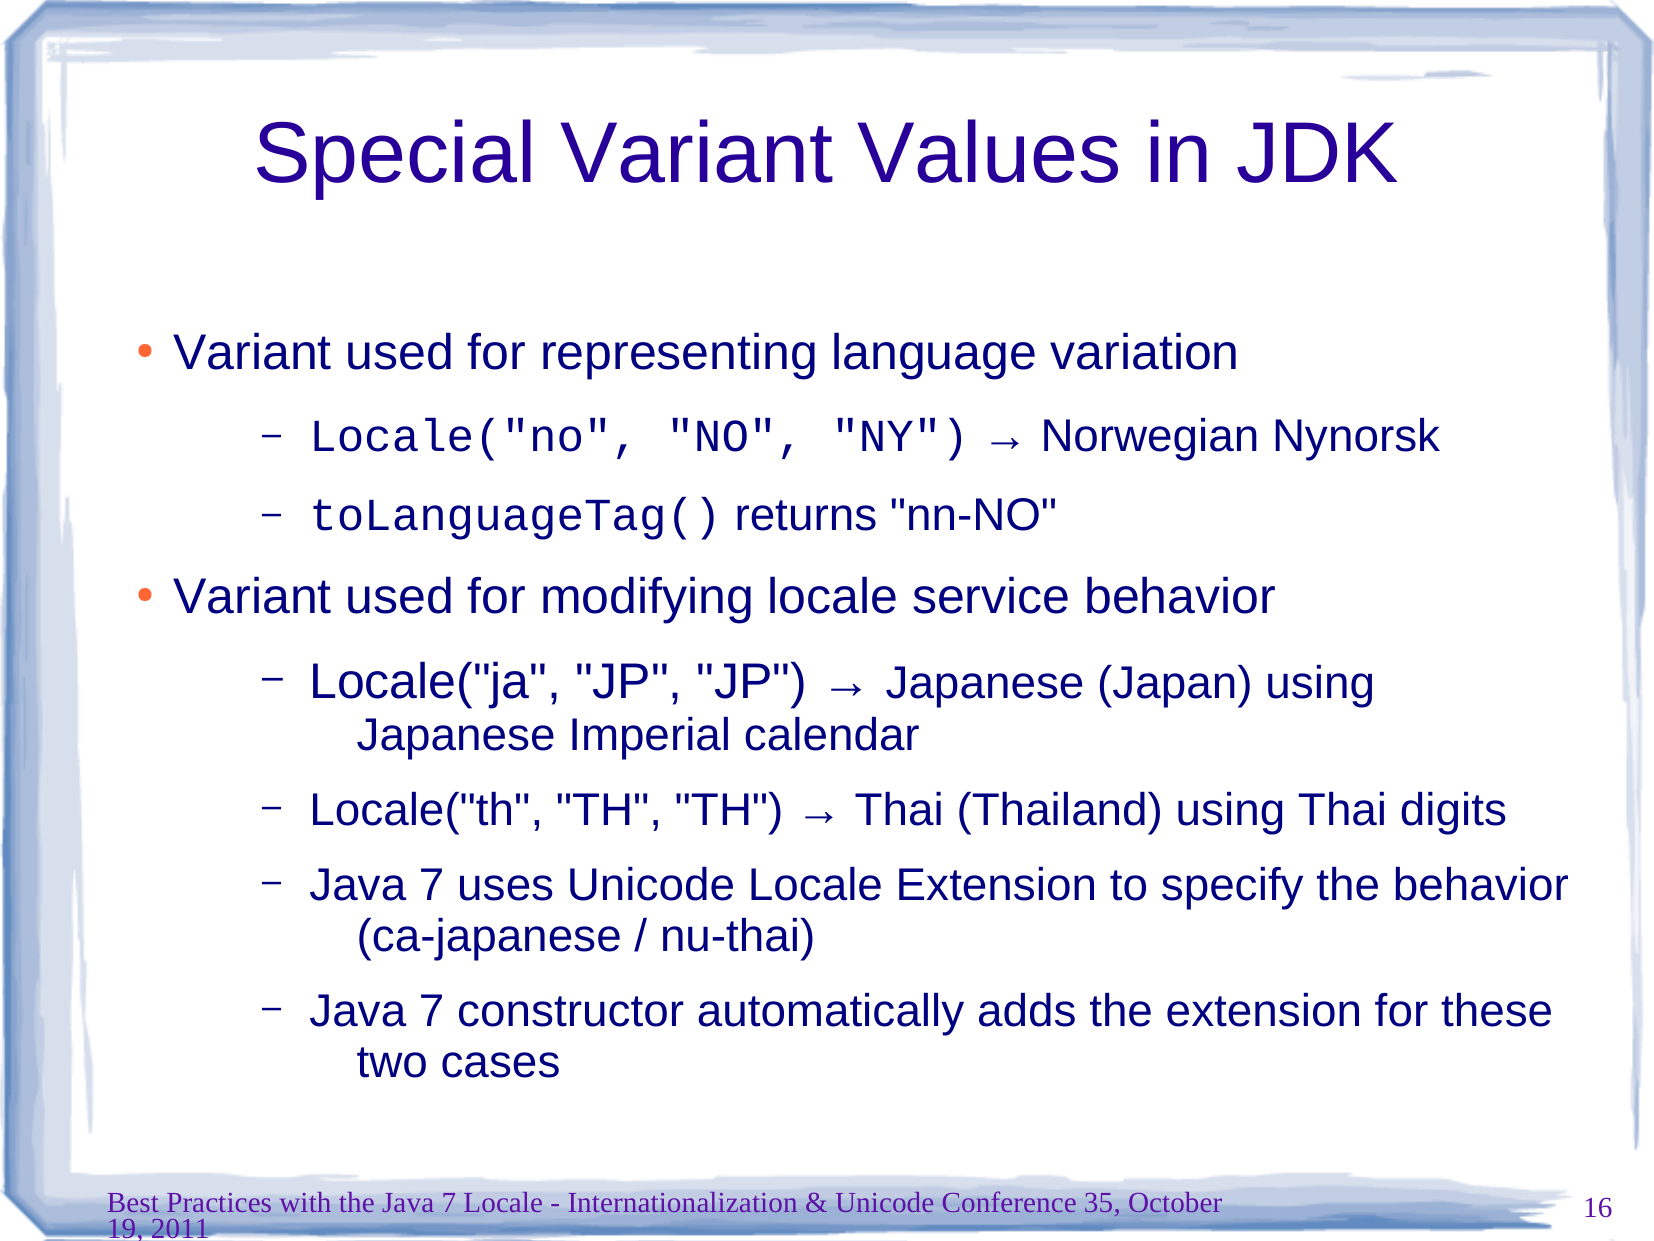

# Special Variant Values in JDK
Variant used for representing language variation
Locale("no", "NO", "NY") → Norwegian Nynorsk
toLanguageTag() returns "nn-NO"
Variant used for modifying locale service behavior
Locale("ja", "JP", "JP") → Japanese (Japan) using Japanese Imperial calendar
Locale("th", "TH", "TH") → Thai (Thailand) using Thai digits
Java 7 uses Unicode Locale Extension to specify the behavior (ca-japanese / nu-thai)
Java 7 constructor automatically adds the extension for these two cases
Best Practices with the Java 7 Locale - Internationalization & Unicode Conference 35, October 19, 2011
16